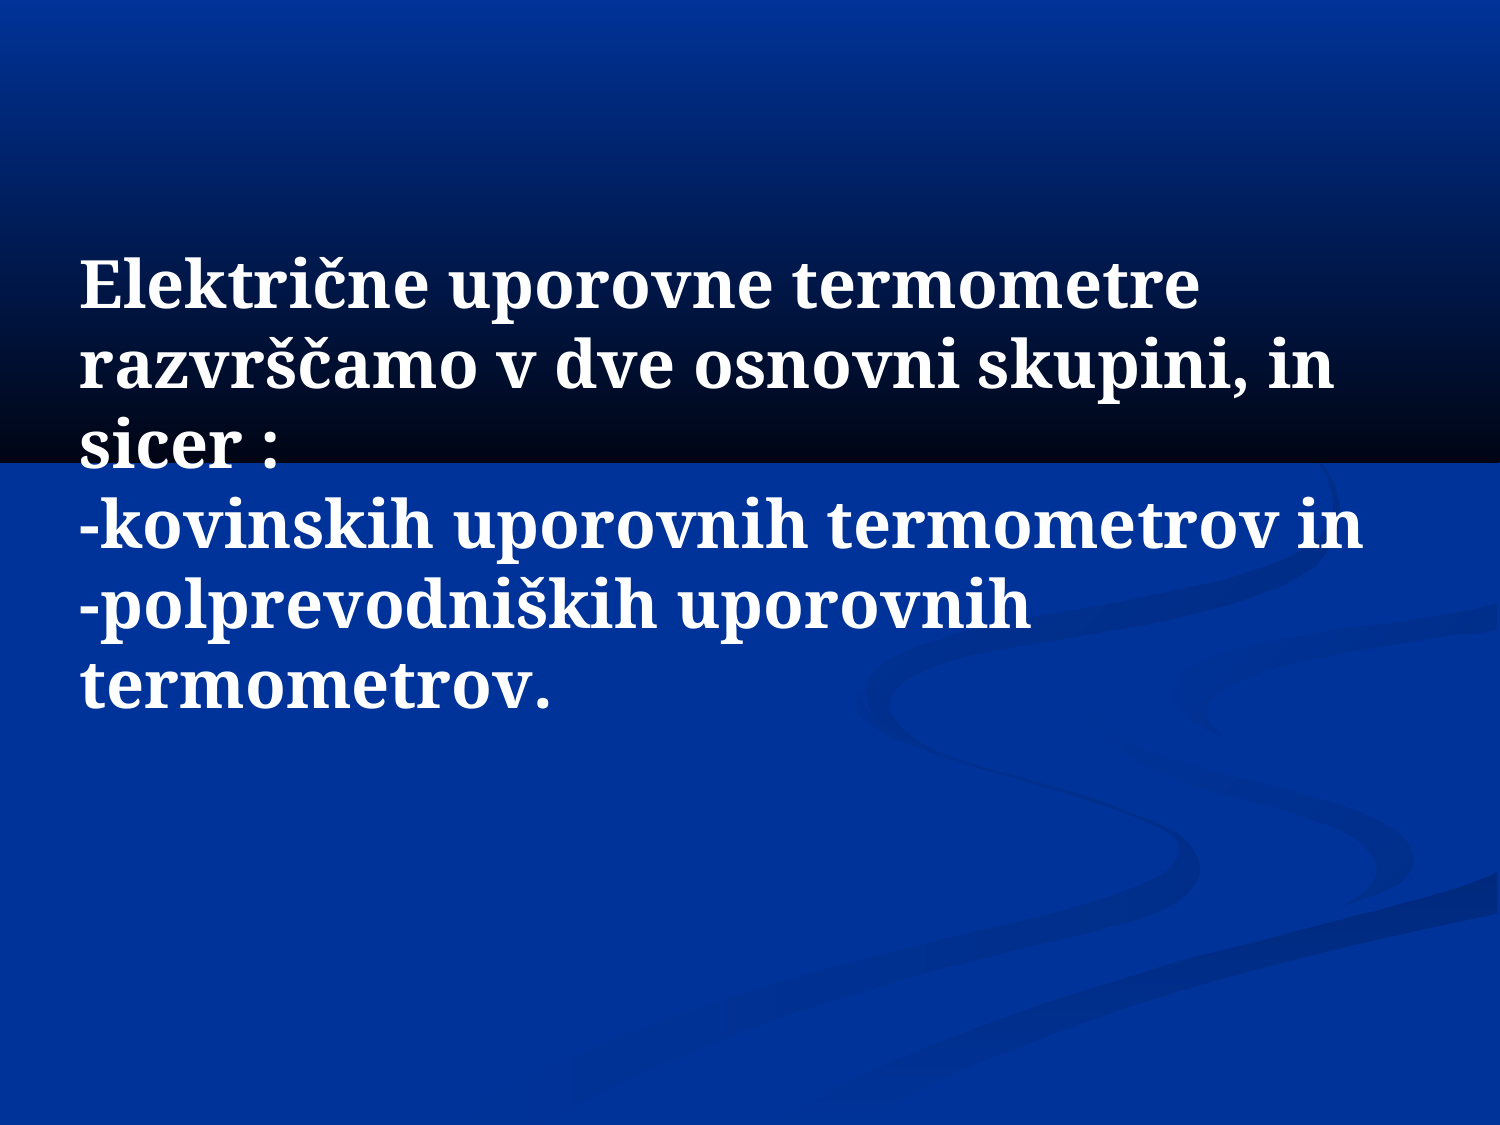

Električne uporovne termometre razvrščamo v dve osnovni skupini, in sicer :
-kovinskih uporovnih termometrov in
-polprevodniških uporovnih termometrov.